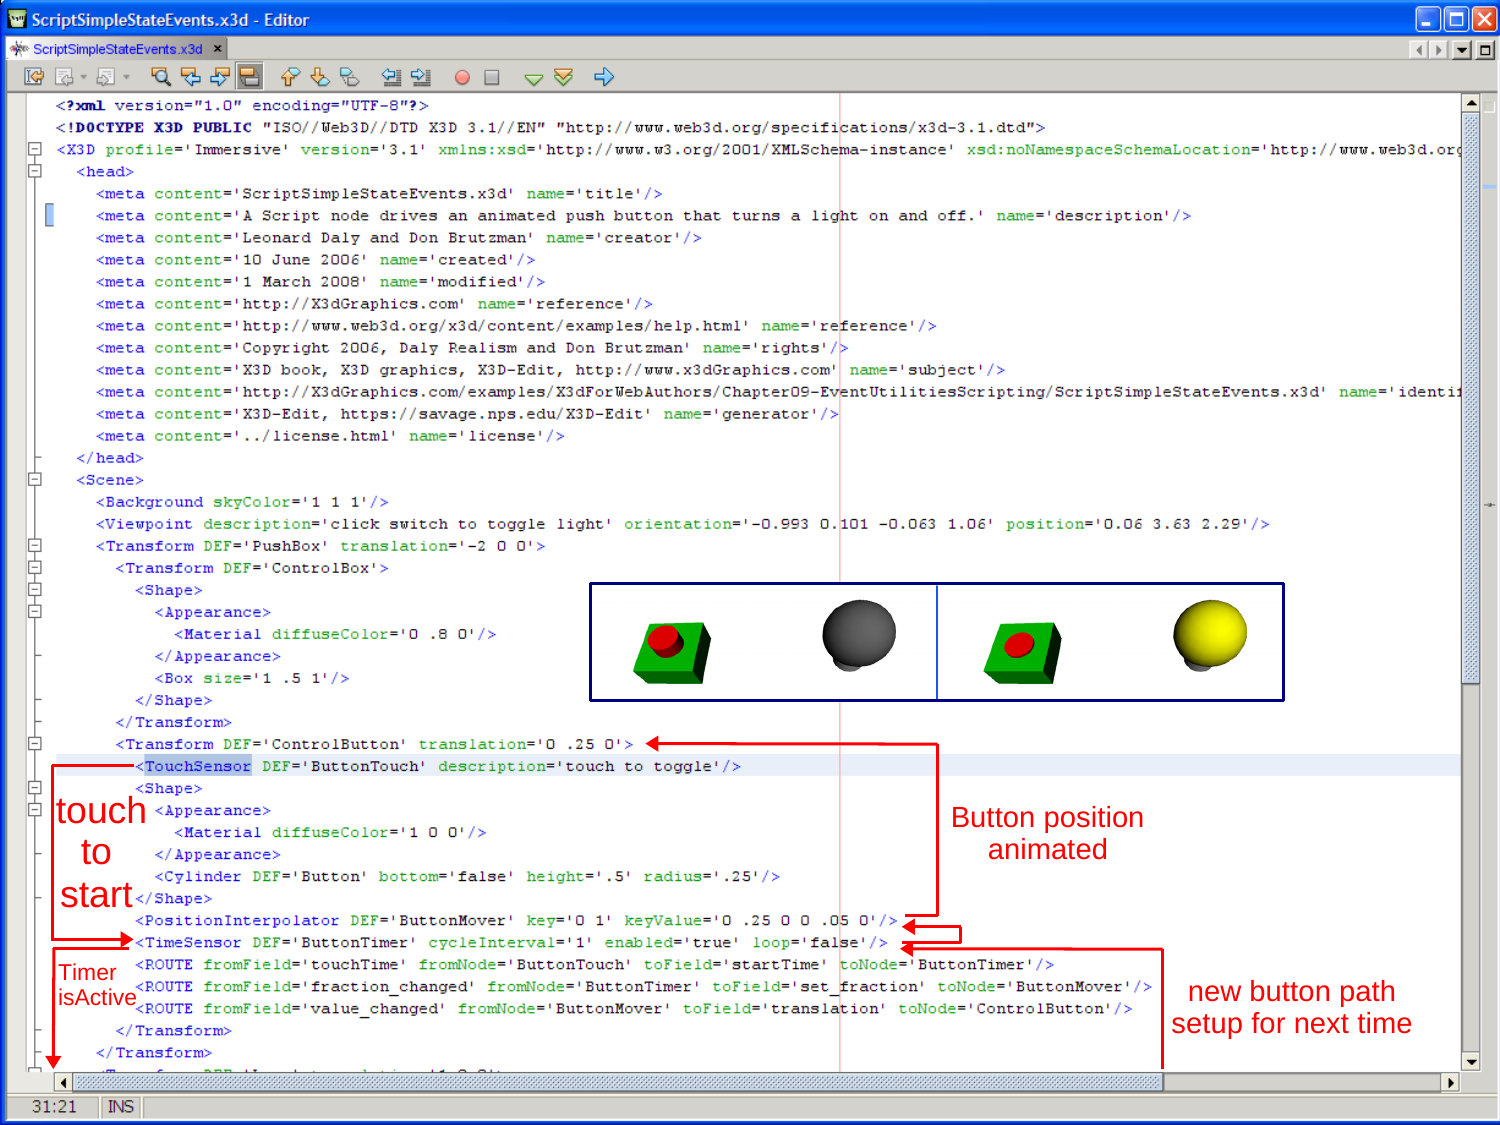

# Script node X3D-Edit 1
Button position
animated
 touch
to
start
Timer
isActive
new button path
setup for next time